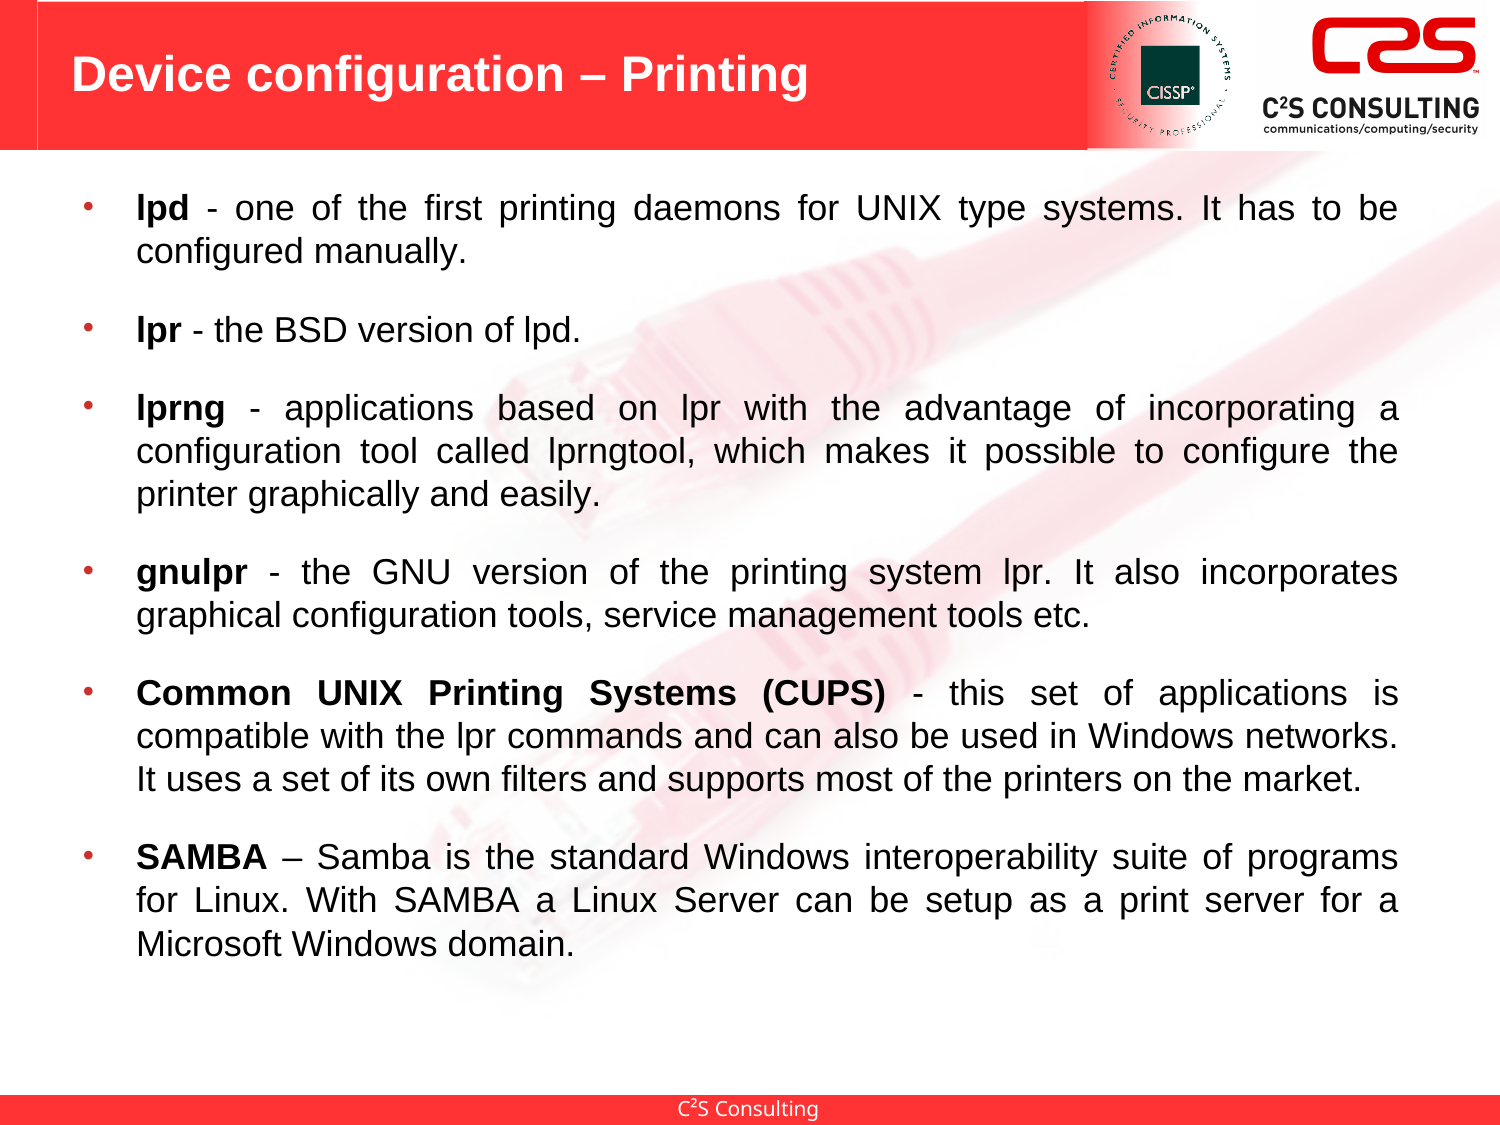

Device configuration – Printing
# lpd - one of the first printing daemons for UNIX type systems. It has to be configured manually.
lpr - the BSD version of lpd.
lprng - applications based on lpr with the advantage of incorporating a configuration tool called lprngtool, which makes it possible to configure the printer graphically and easily.
gnulpr - the GNU version of the printing system lpr. It also incorporates graphical configuration tools, service management tools etc.
Common UNIX Printing Systems (CUPS) - this set of applications is compatible with the lpr commands and can also be used in Windows networks. It uses a set of its own filters and supports most of the printers on the market.
SAMBA – Samba is the standard Windows interoperability suite of programs for Linux. With SAMBA a Linux Server can be setup as a print server for a Microsoft Windows domain.